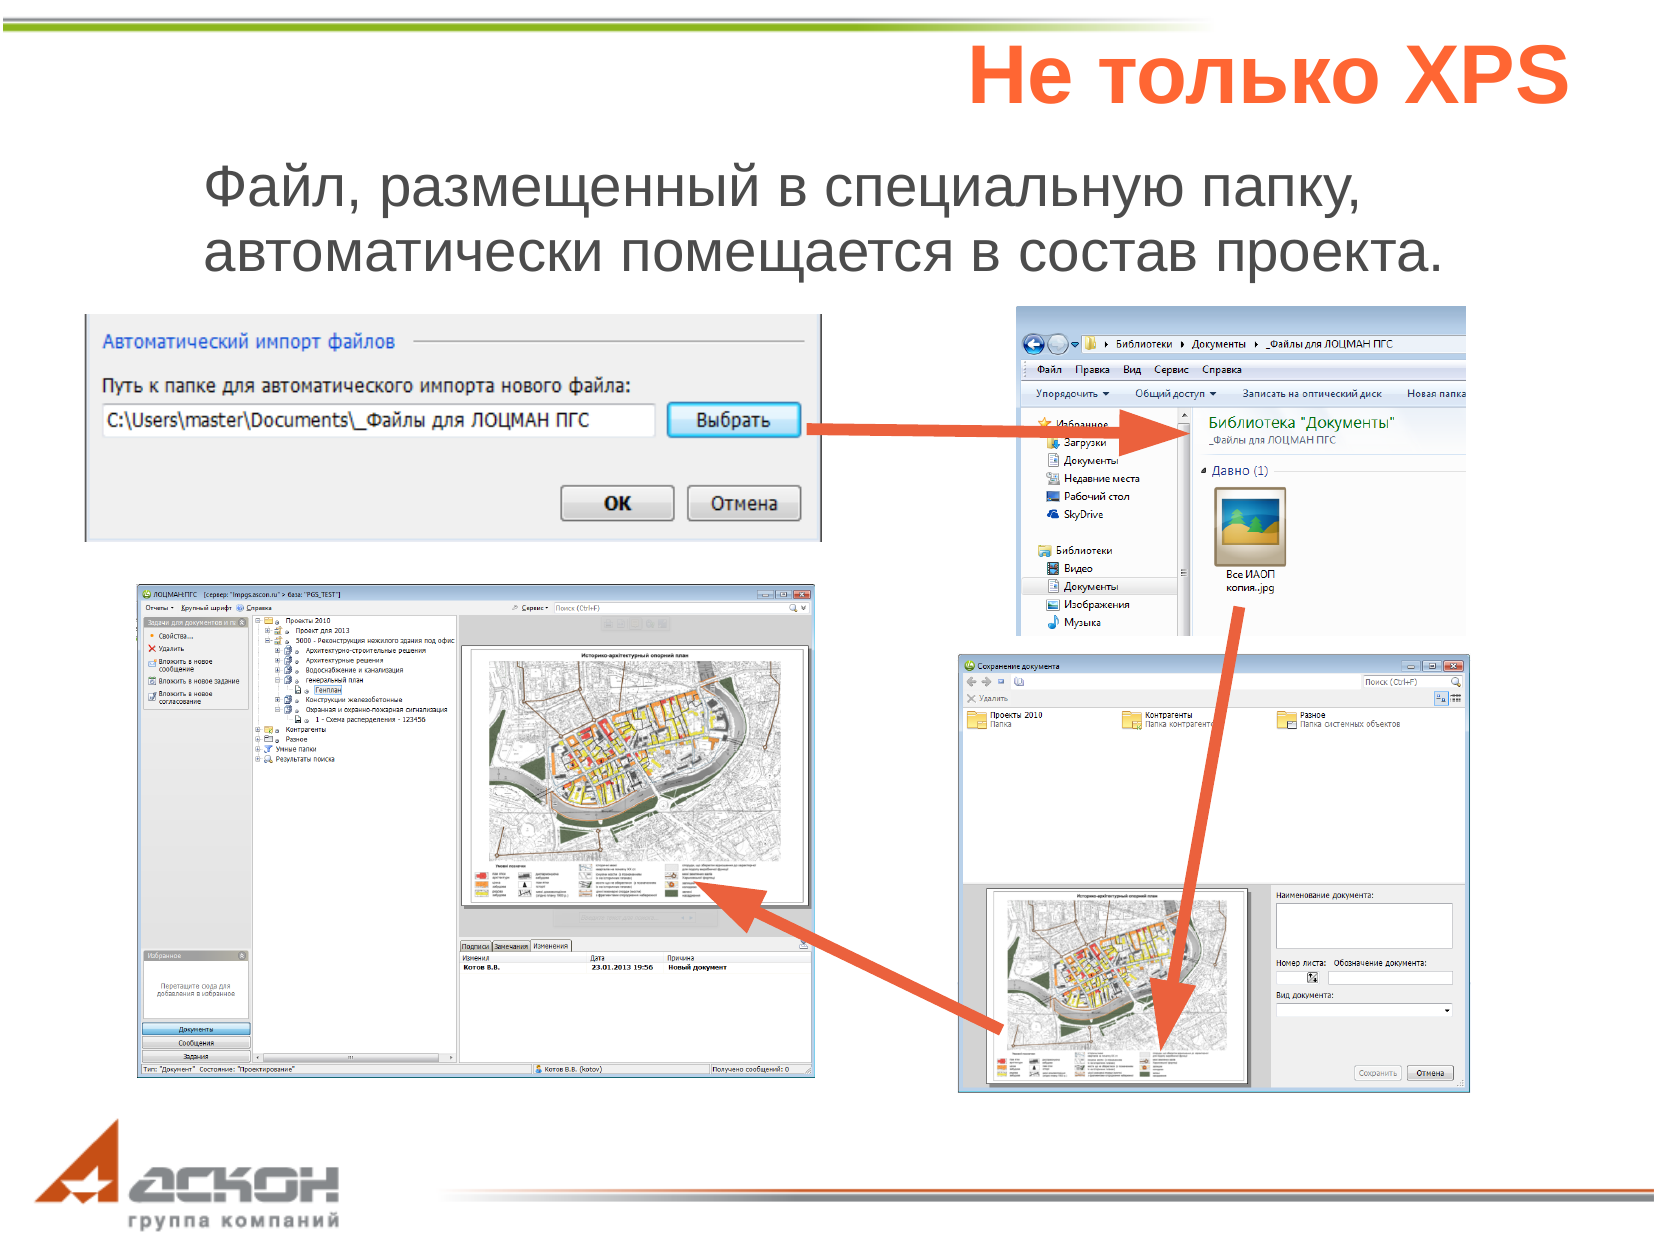

# Не только XPS
Файл, размещенный в специальную папку, автоматически помещается в состав проекта.